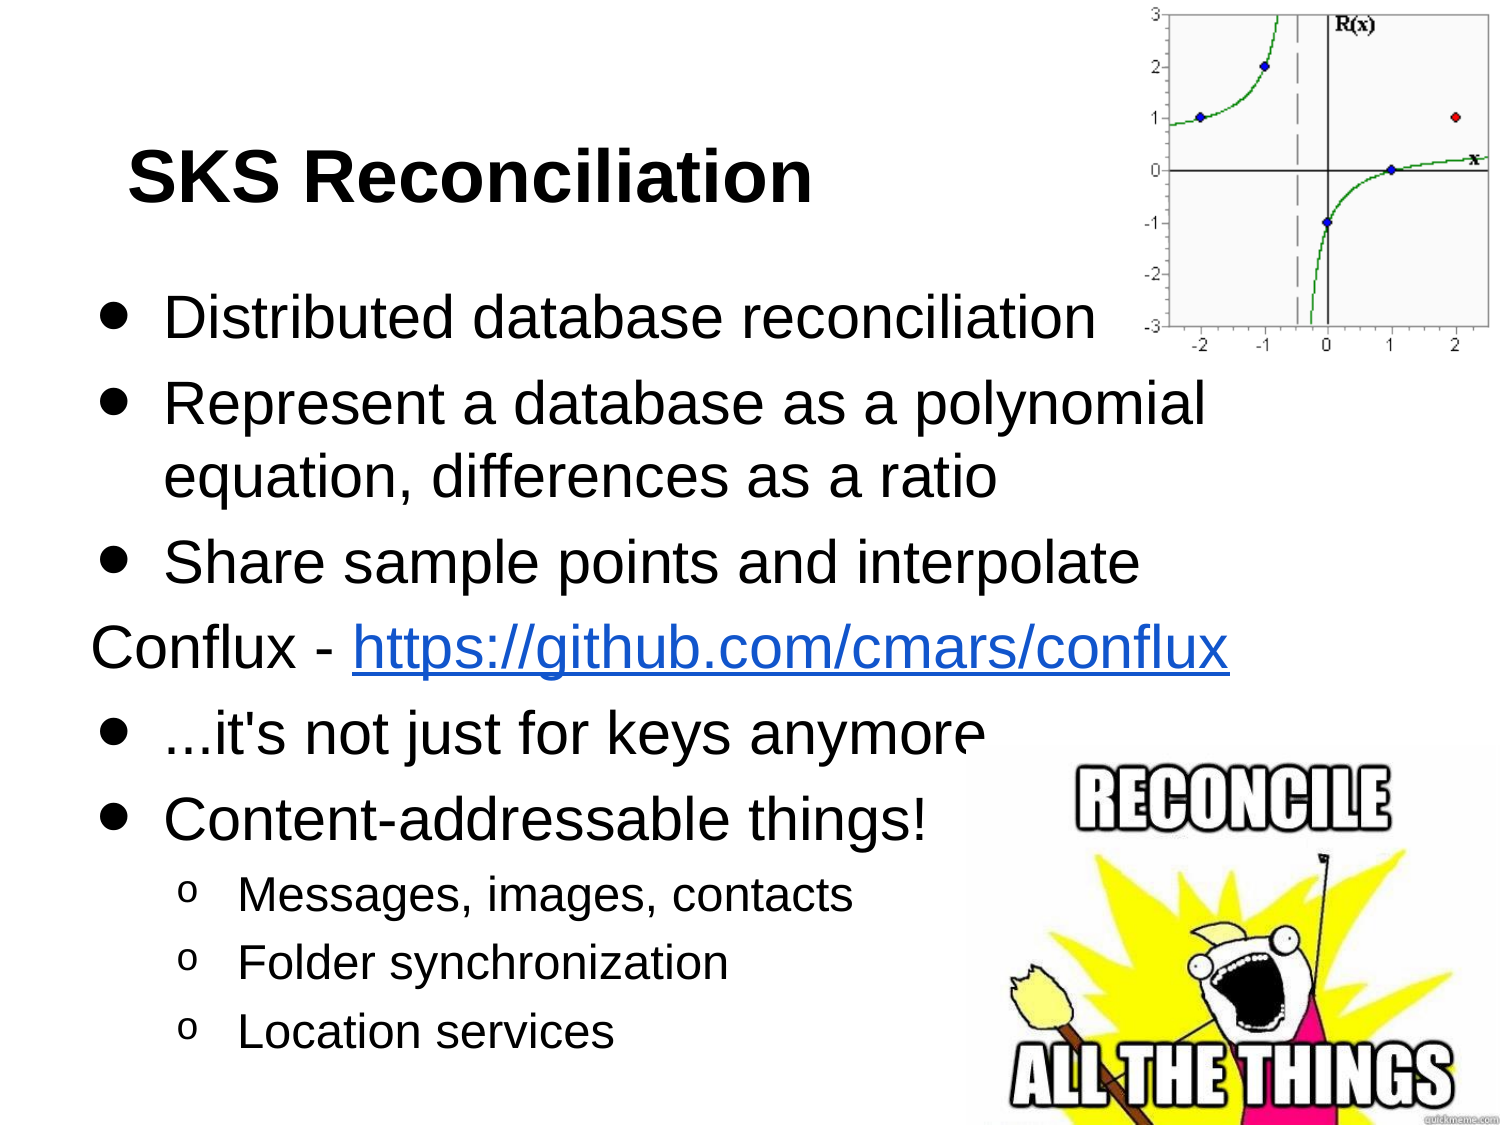

# SKS Reconciliation
Distributed database reconciliation
Represent a database as a polynomial equation, differences as a ratio
Share sample points and interpolate
Conflux - https://github.com/cmars/conflux
...it's not just for keys anymore
Content-addressable things!
Messages, images, contacts
Folder synchronization
Location services